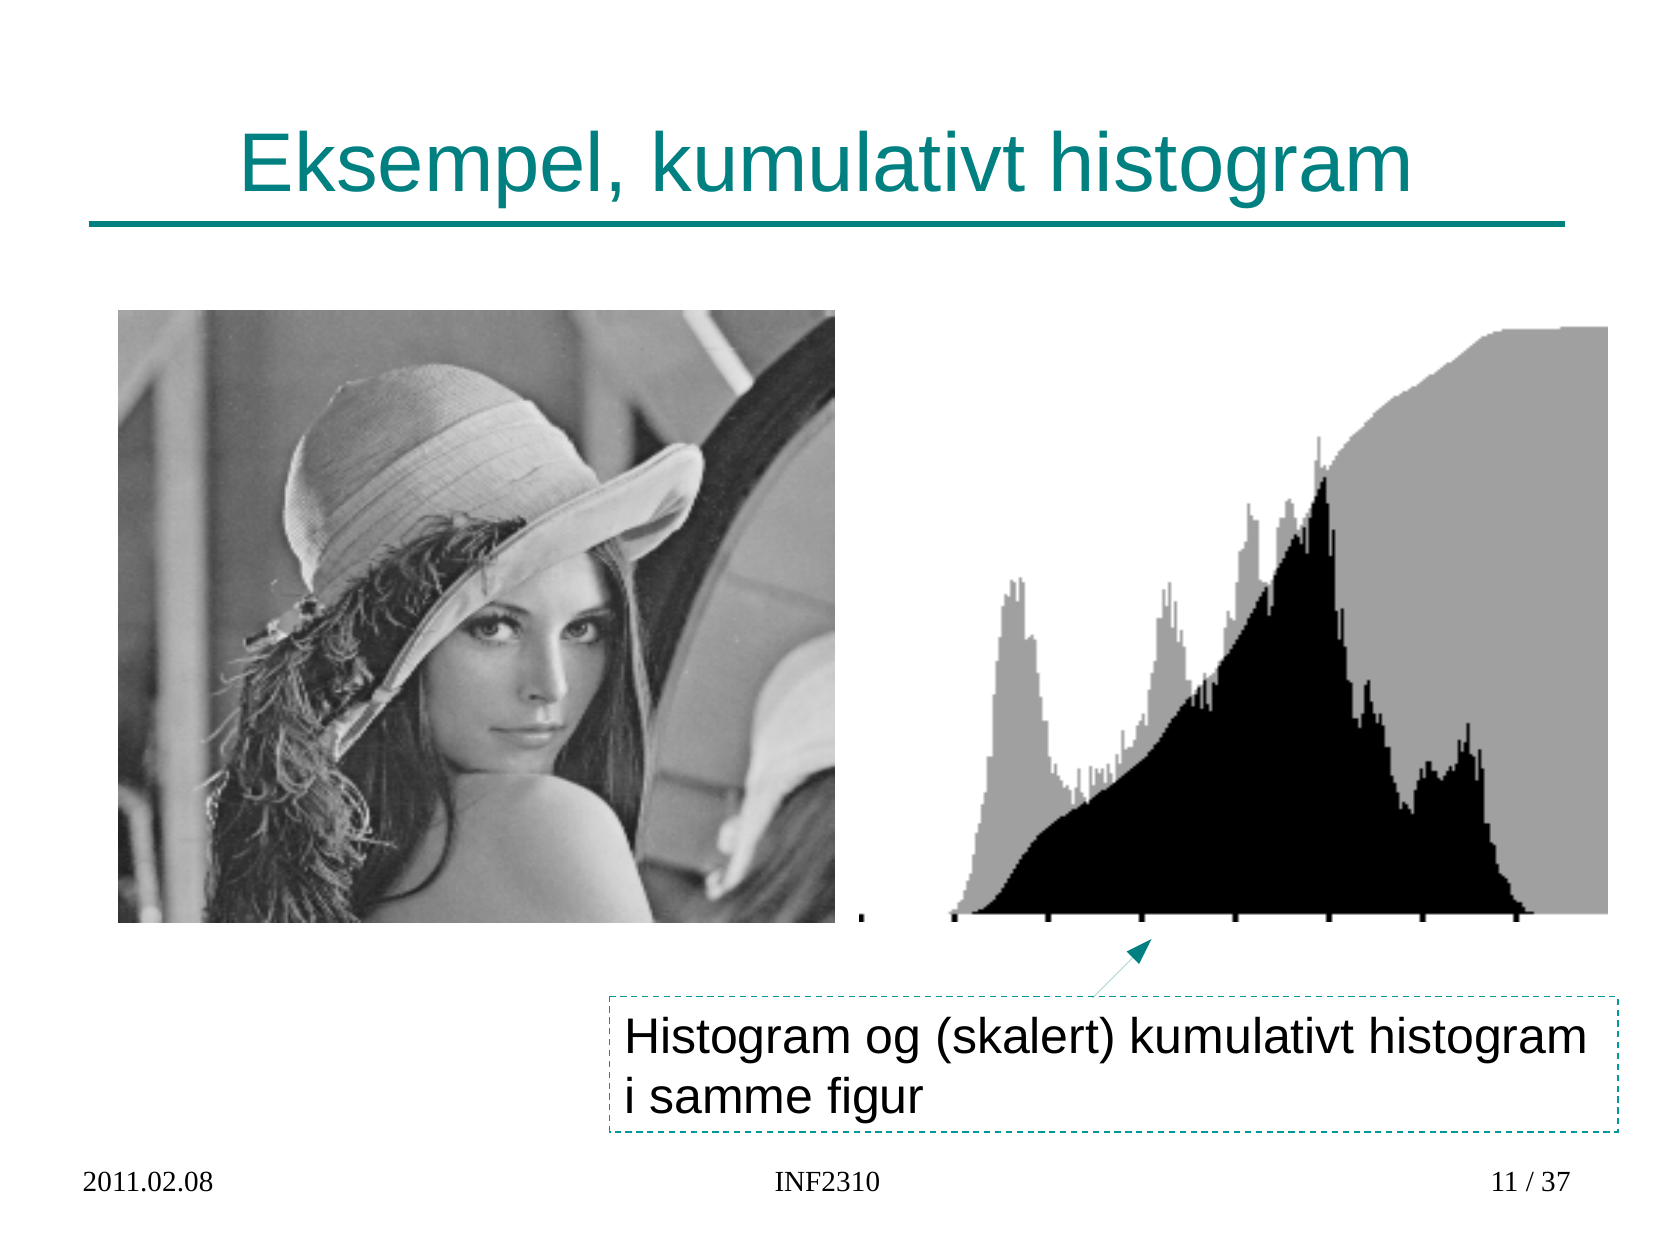

# Eksempel, kumulativt histogram
Histogram og (skalert) kumulativt histogram
i samme figur
2011.02.08
INF2310
11